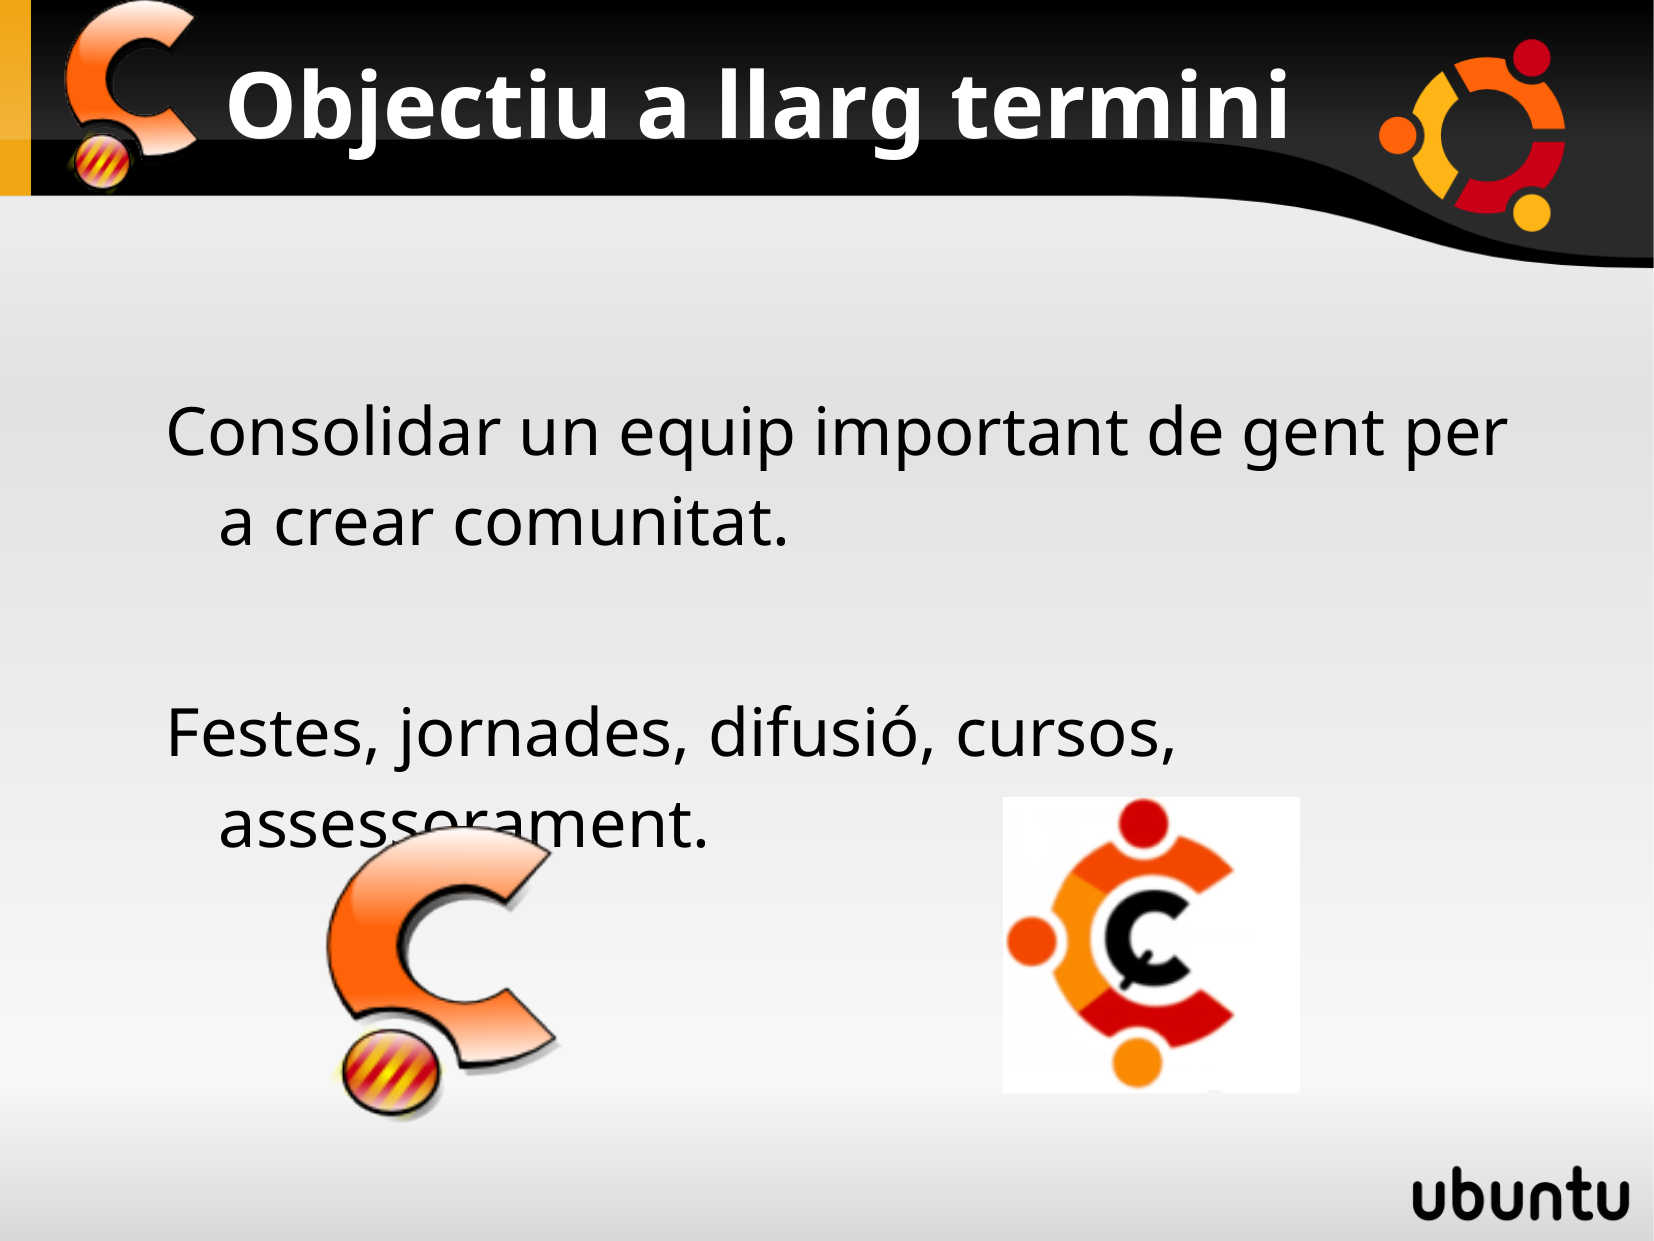

# Objectiu a llarg termini
Consolidar un equip important de gent per a crear comunitat.
Festes, jornades, difusió, cursos, assessorament.